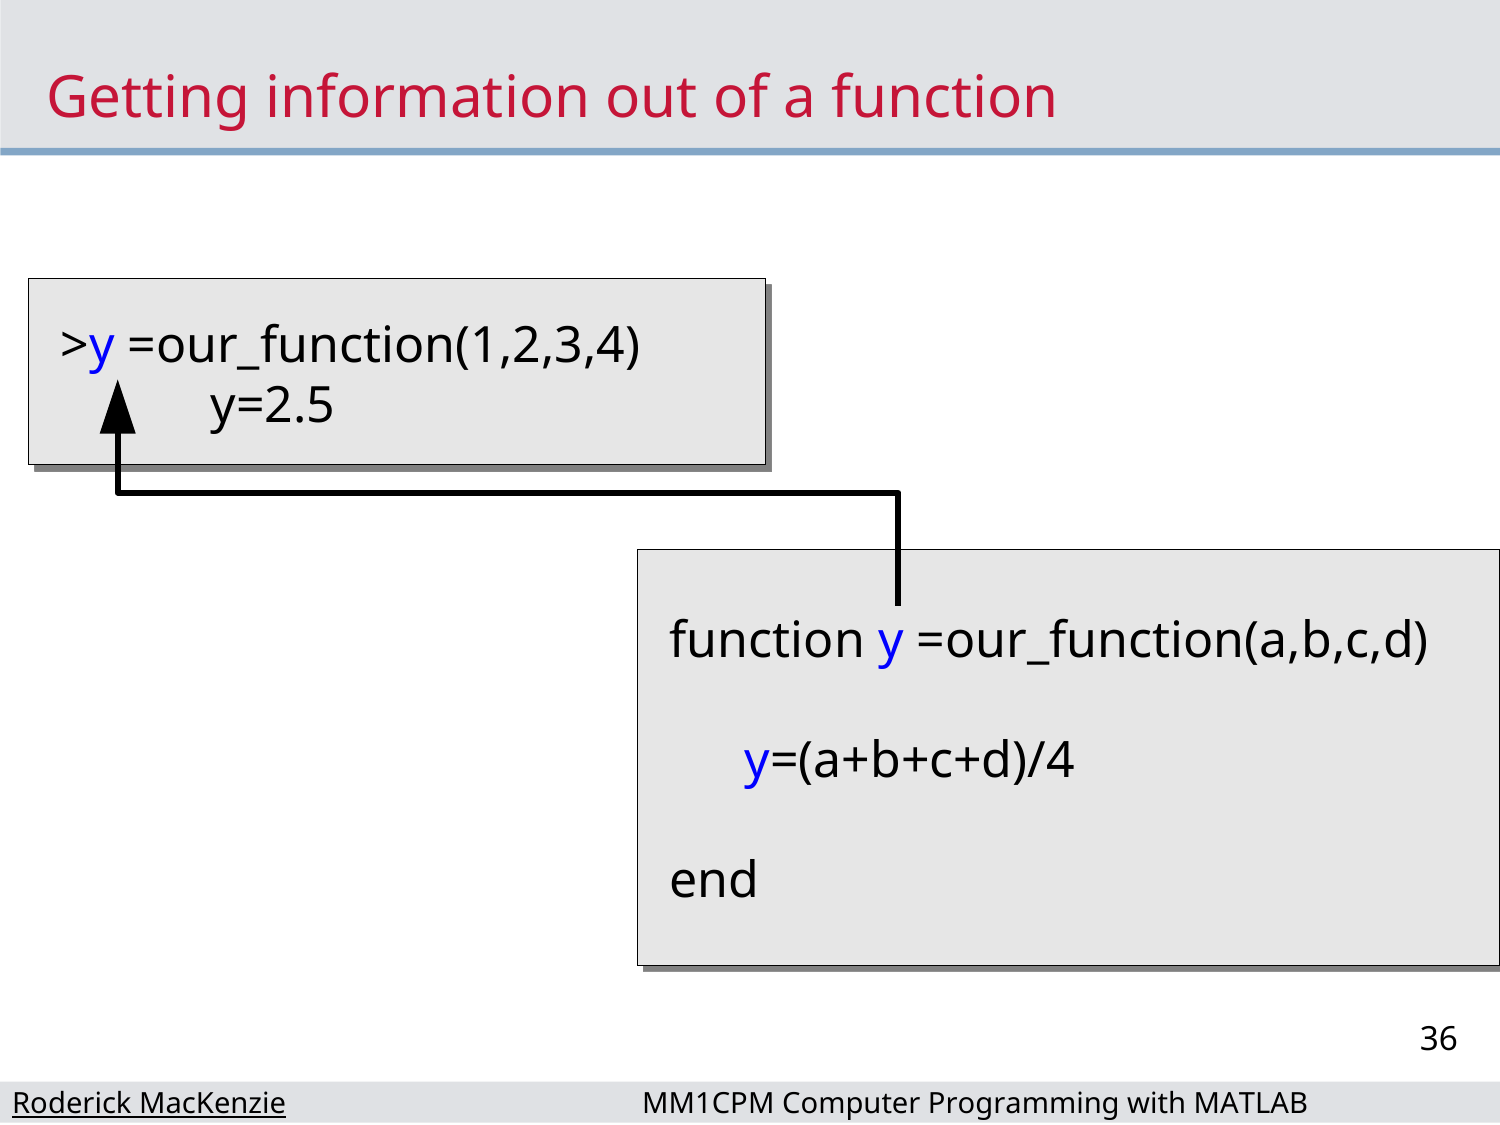

# Getting information out of a function
>y =our_function(1,2,3,4)
y=2.5
function y =our_function(a,b,c,d)
y=(a+b+c+d)/4
end